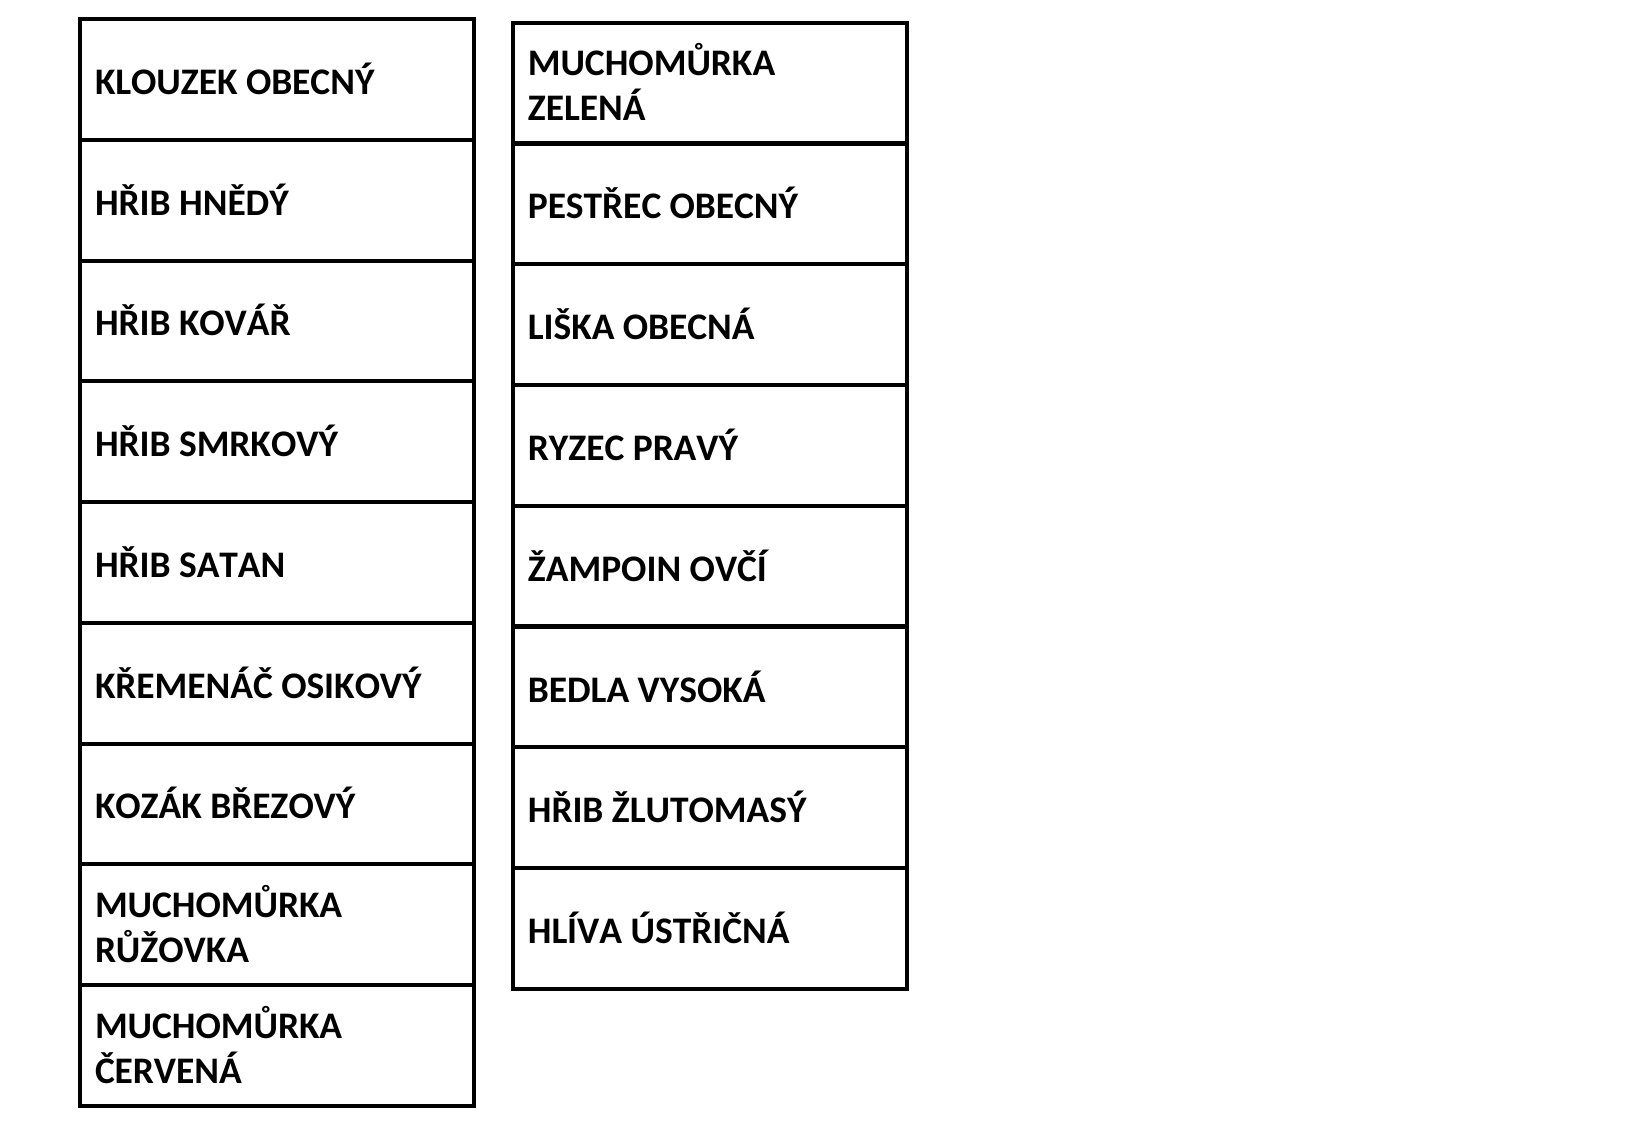

KLOUZEK OBECNÝ
MUCHOMŮRKA ZELENÁ
HŘIB HNĚDÝ
PESTŘEC OBECNÝ
HŘIB KOVÁŘ
LIŠKA OBECNÁ
HŘIB SMRKOVÝ
RYZEC PRAVÝ
HŘIB SATAN
ŽAMPOIN OVČÍ
KŘEMENÁČ OSIKOVÝ
BEDLA VYSOKÁ
KOZÁK BŘEZOVÝ
HŘIB ŽLUTOMASÝ
MUCHOMŮRKA RŮŽOVKA
HLÍVA ÚSTŘIČNÁ
MUCHOMŮRKA ČERVENÁ